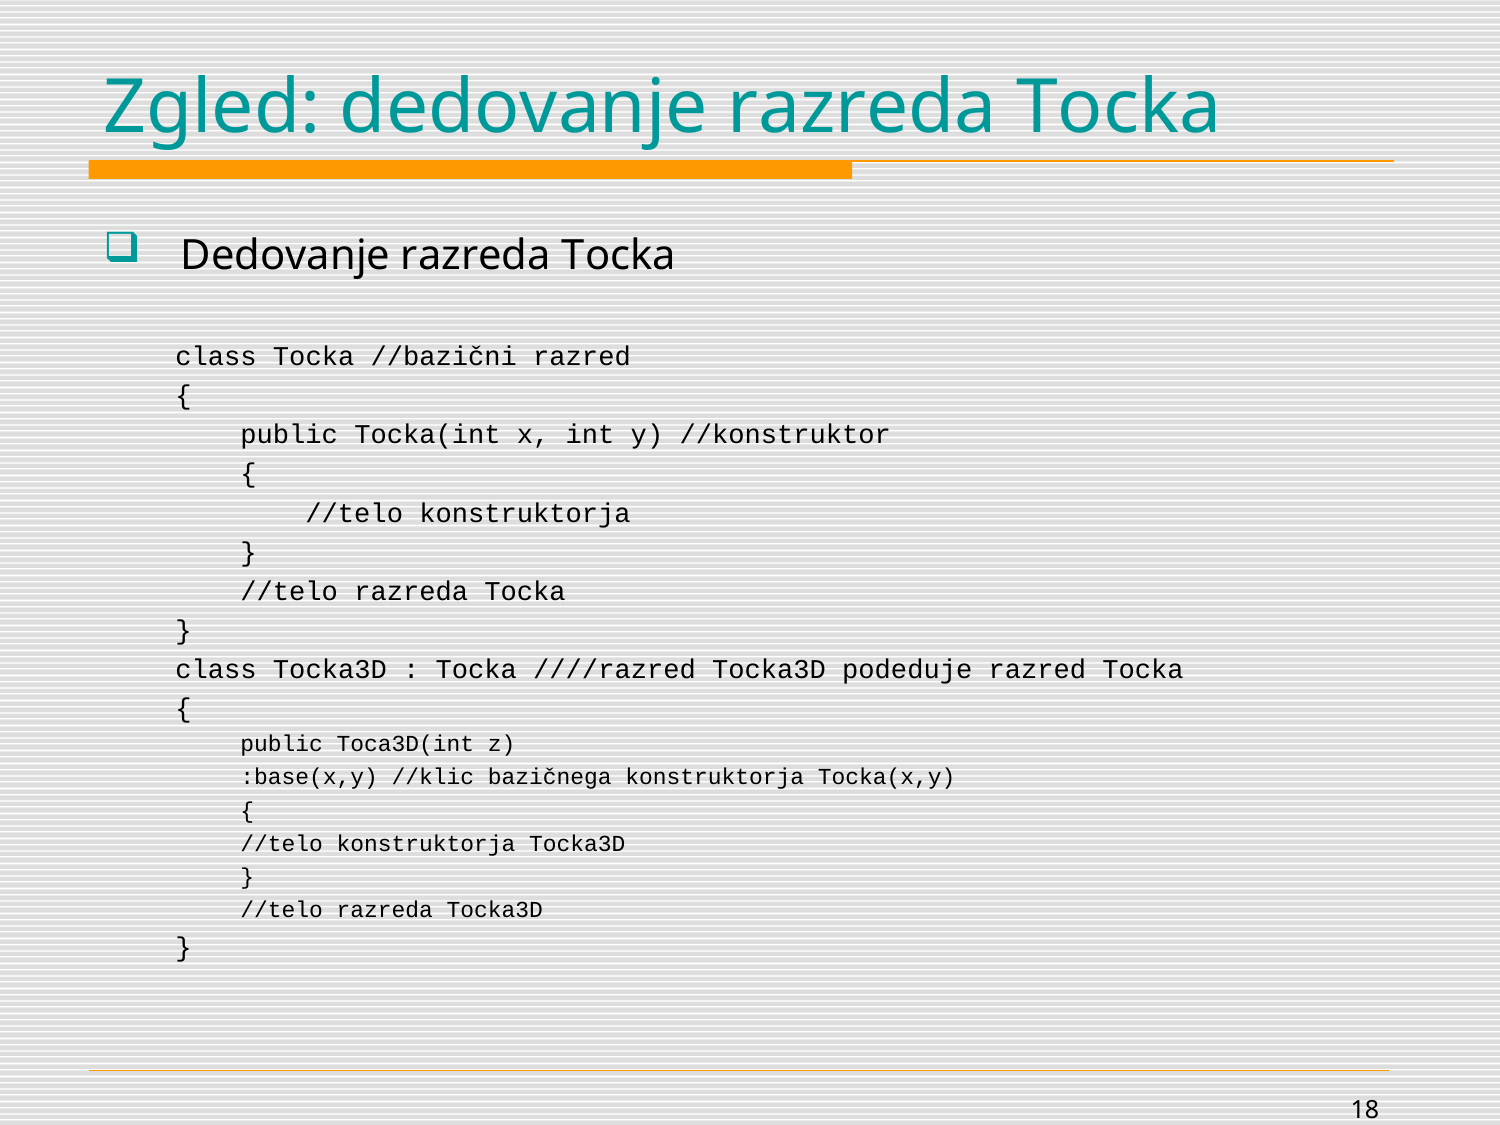

# Zgled: dedovanje razreda Tocka
Dedovanje razreda Tocka
class Tocka //bazični razred
{
public Tocka(int x, int y) //konstruktor
{
 //telo konstruktorja
}
 //telo razreda Tocka
}
class Tocka3D : Tocka ////razred Tocka3D podeduje razred Tocka
{
public Toca3D(int z)
:base(x,y) //klic bazičnega konstruktorja Tocka(x,y)
{
//telo konstruktorja Tocka3D
}
//telo razreda Tocka3D
}